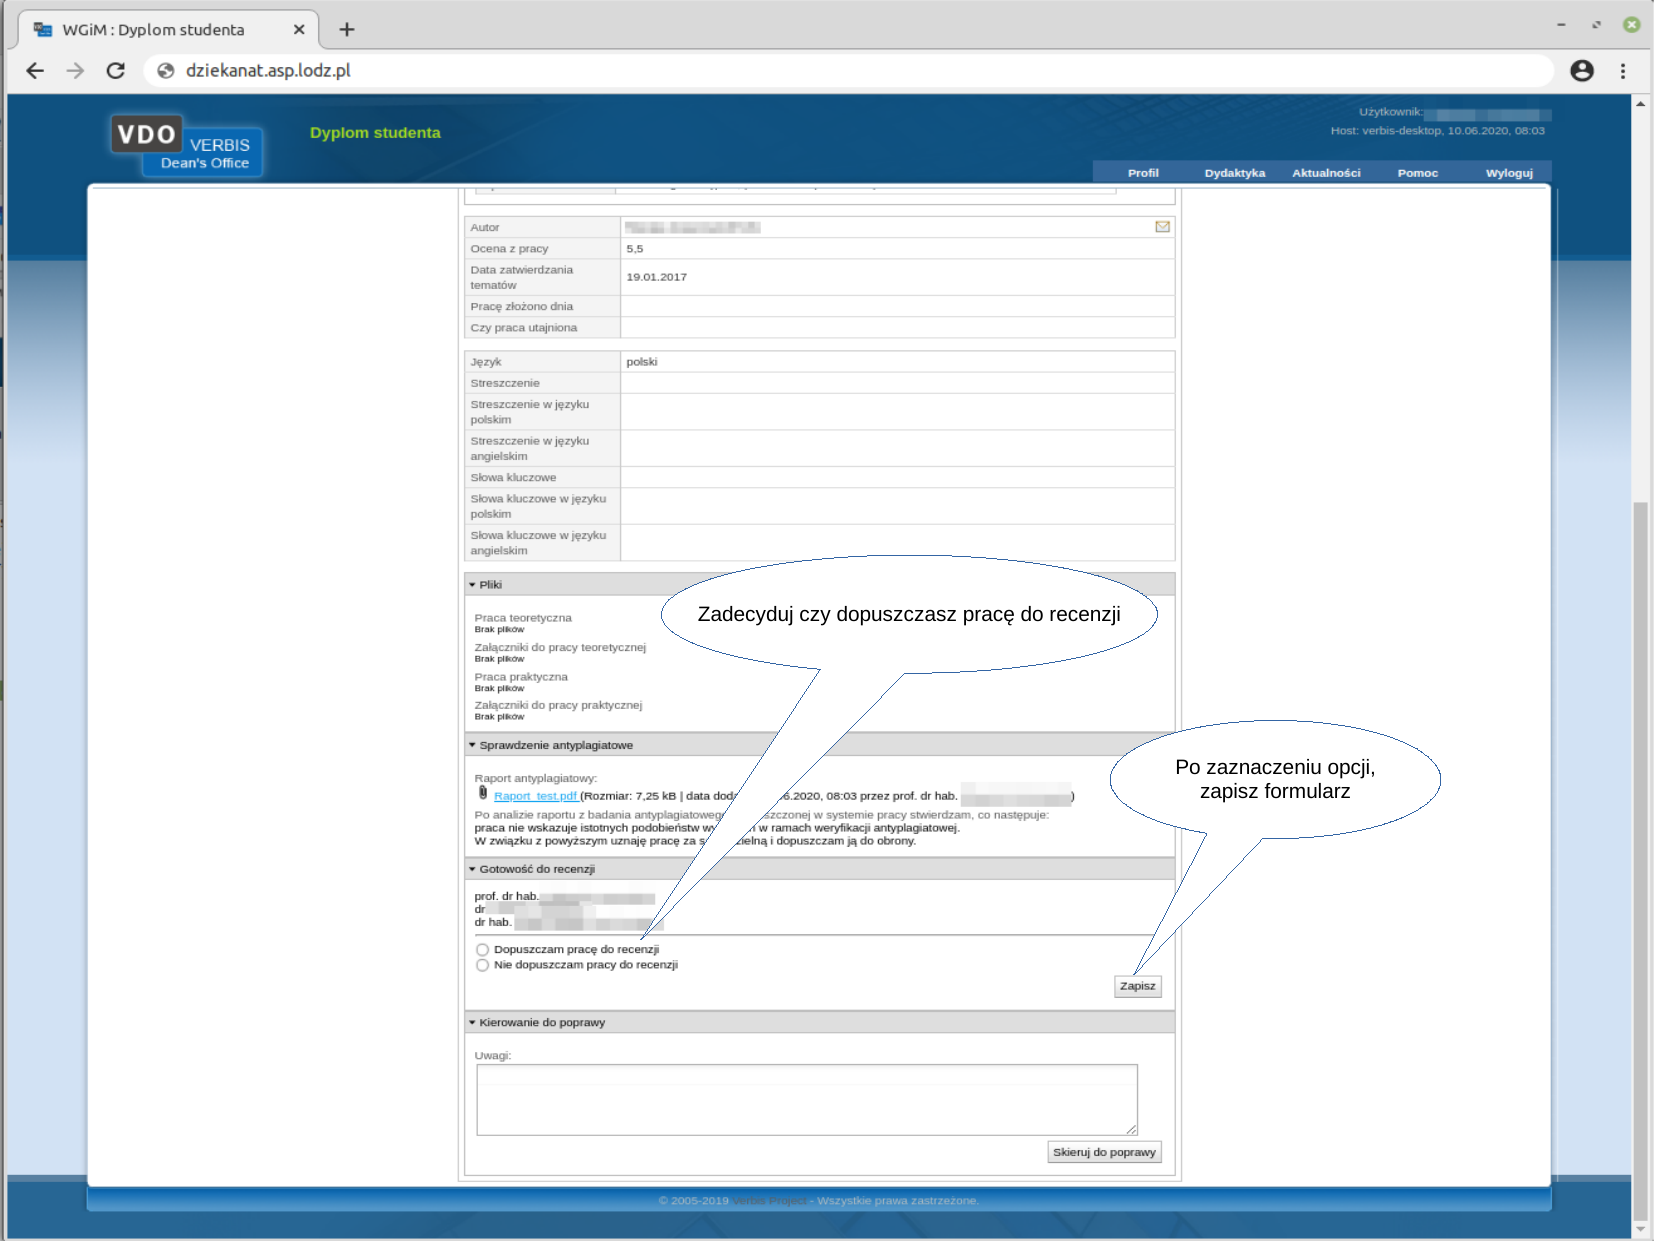

Zadecyduj czy dopuszczasz pracę do recenzji
Po zaznaczeniu opcji, zapisz formularz